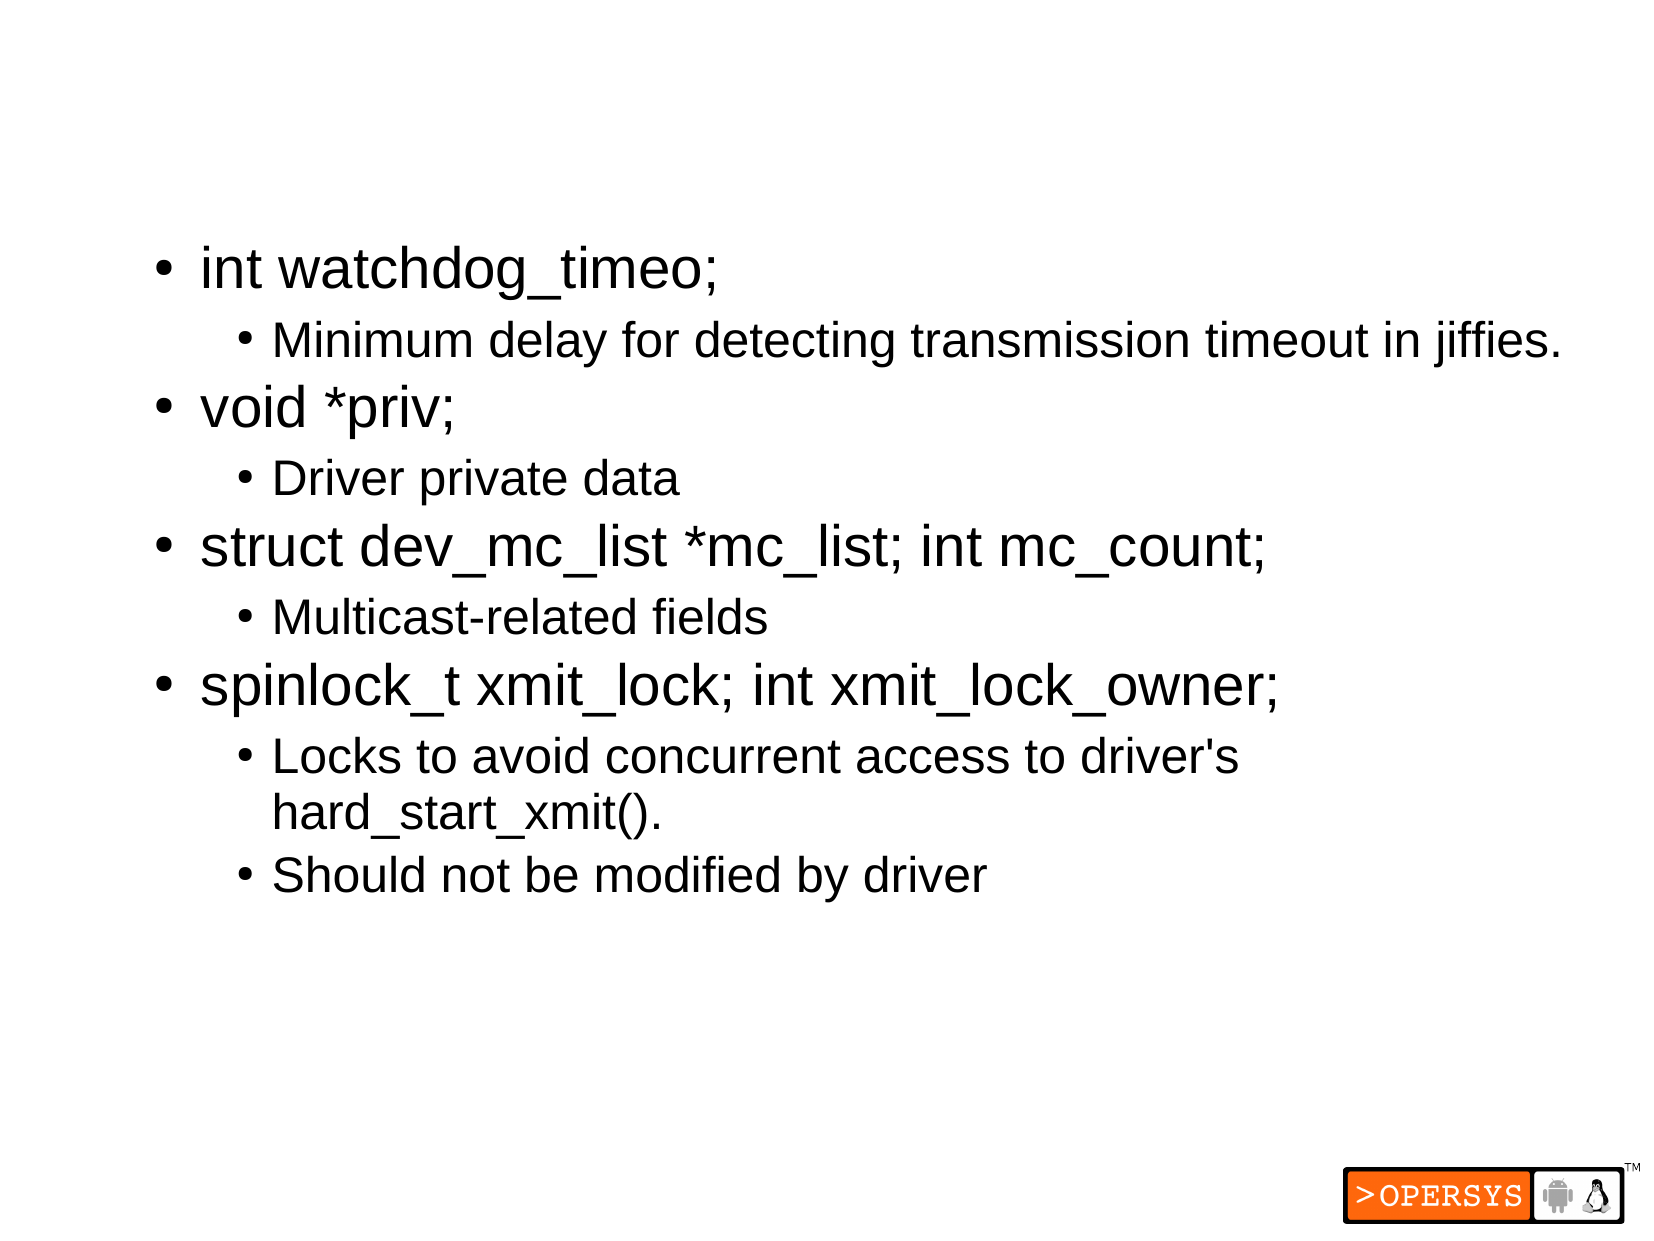

# int watchdog_timeo;
Minimum delay for detecting transmission timeout in jiffies.
void *priv;
Driver private data
struct dev_mc_list *mc_list; int mc_count;
Multicast-related fields
spinlock_t xmit_lock; int xmit_lock_owner;
Locks to avoid concurrent access to driver's hard_start_xmit().
Should not be modified by driver